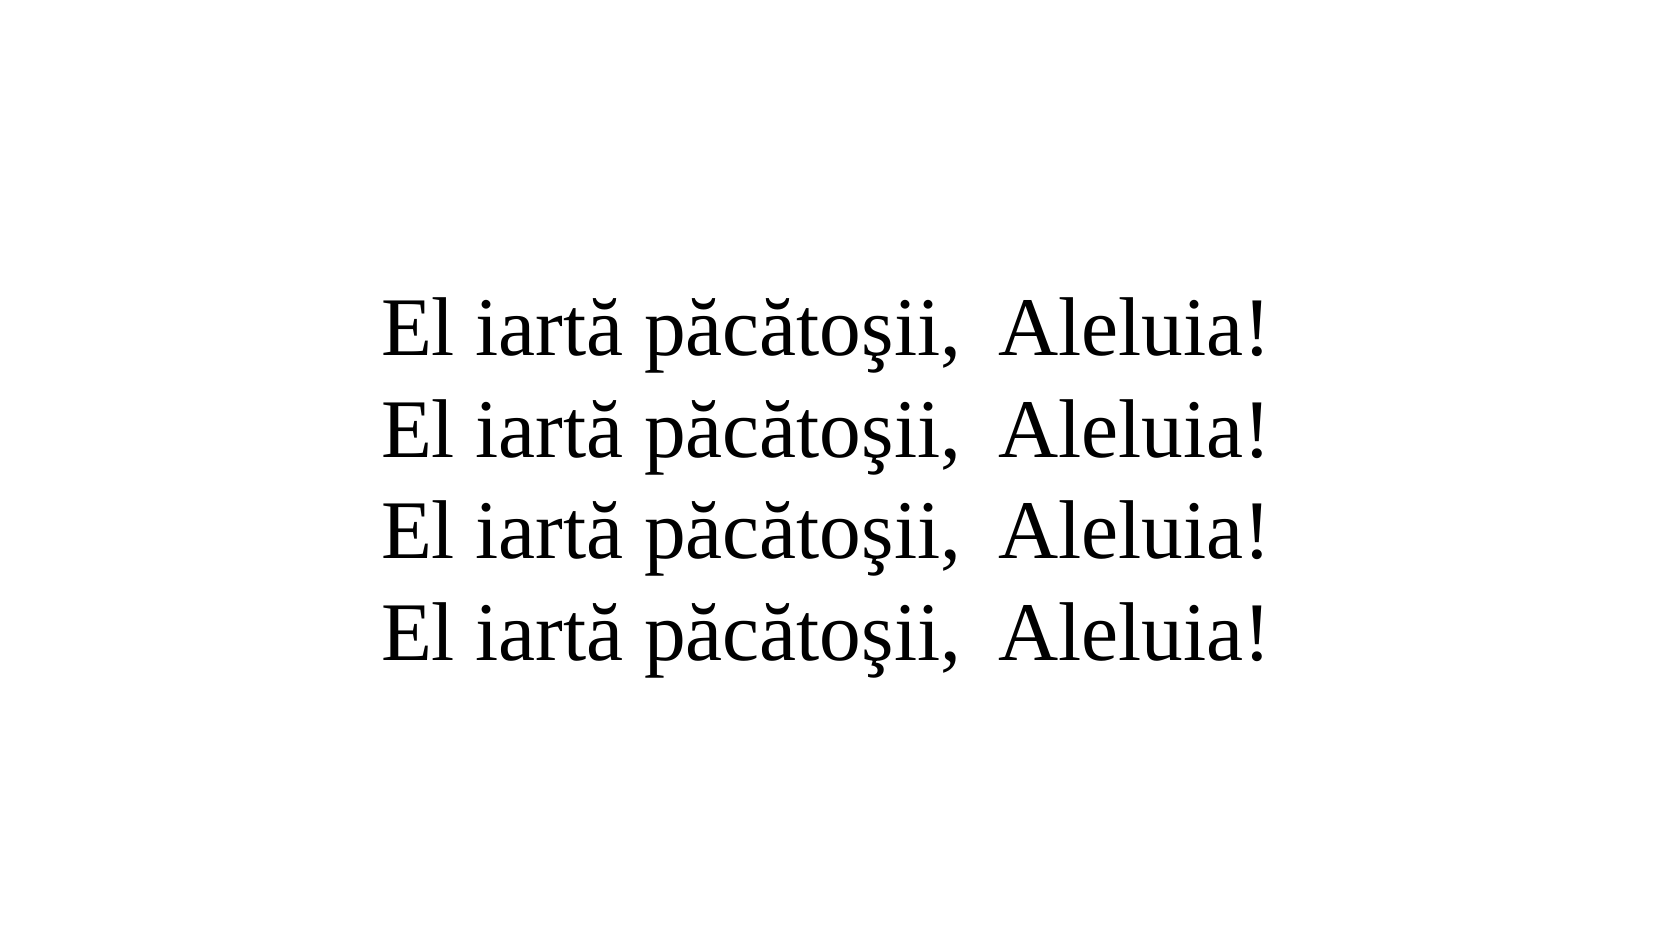

# El iartă păcătoşii, Aleluia! El iartă păcătoşii, Aleluia! El iartă păcătoşii, Aleluia!
El iartă păcătoşii, Aleluia!